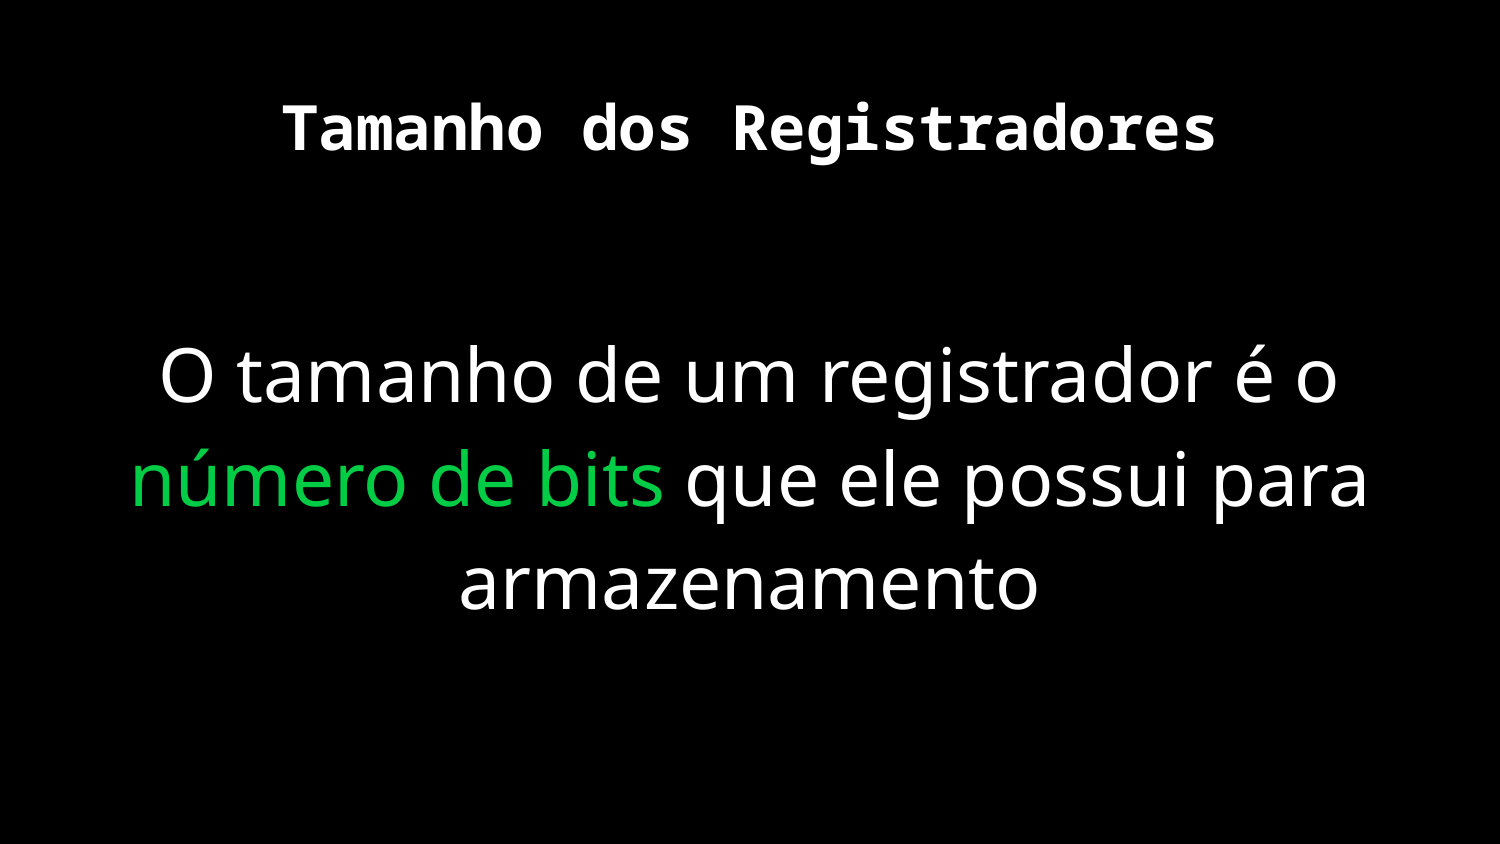

# Tamanho dos Registradores
O tamanho de um registrador é o número de bits que ele possui para armazenamento